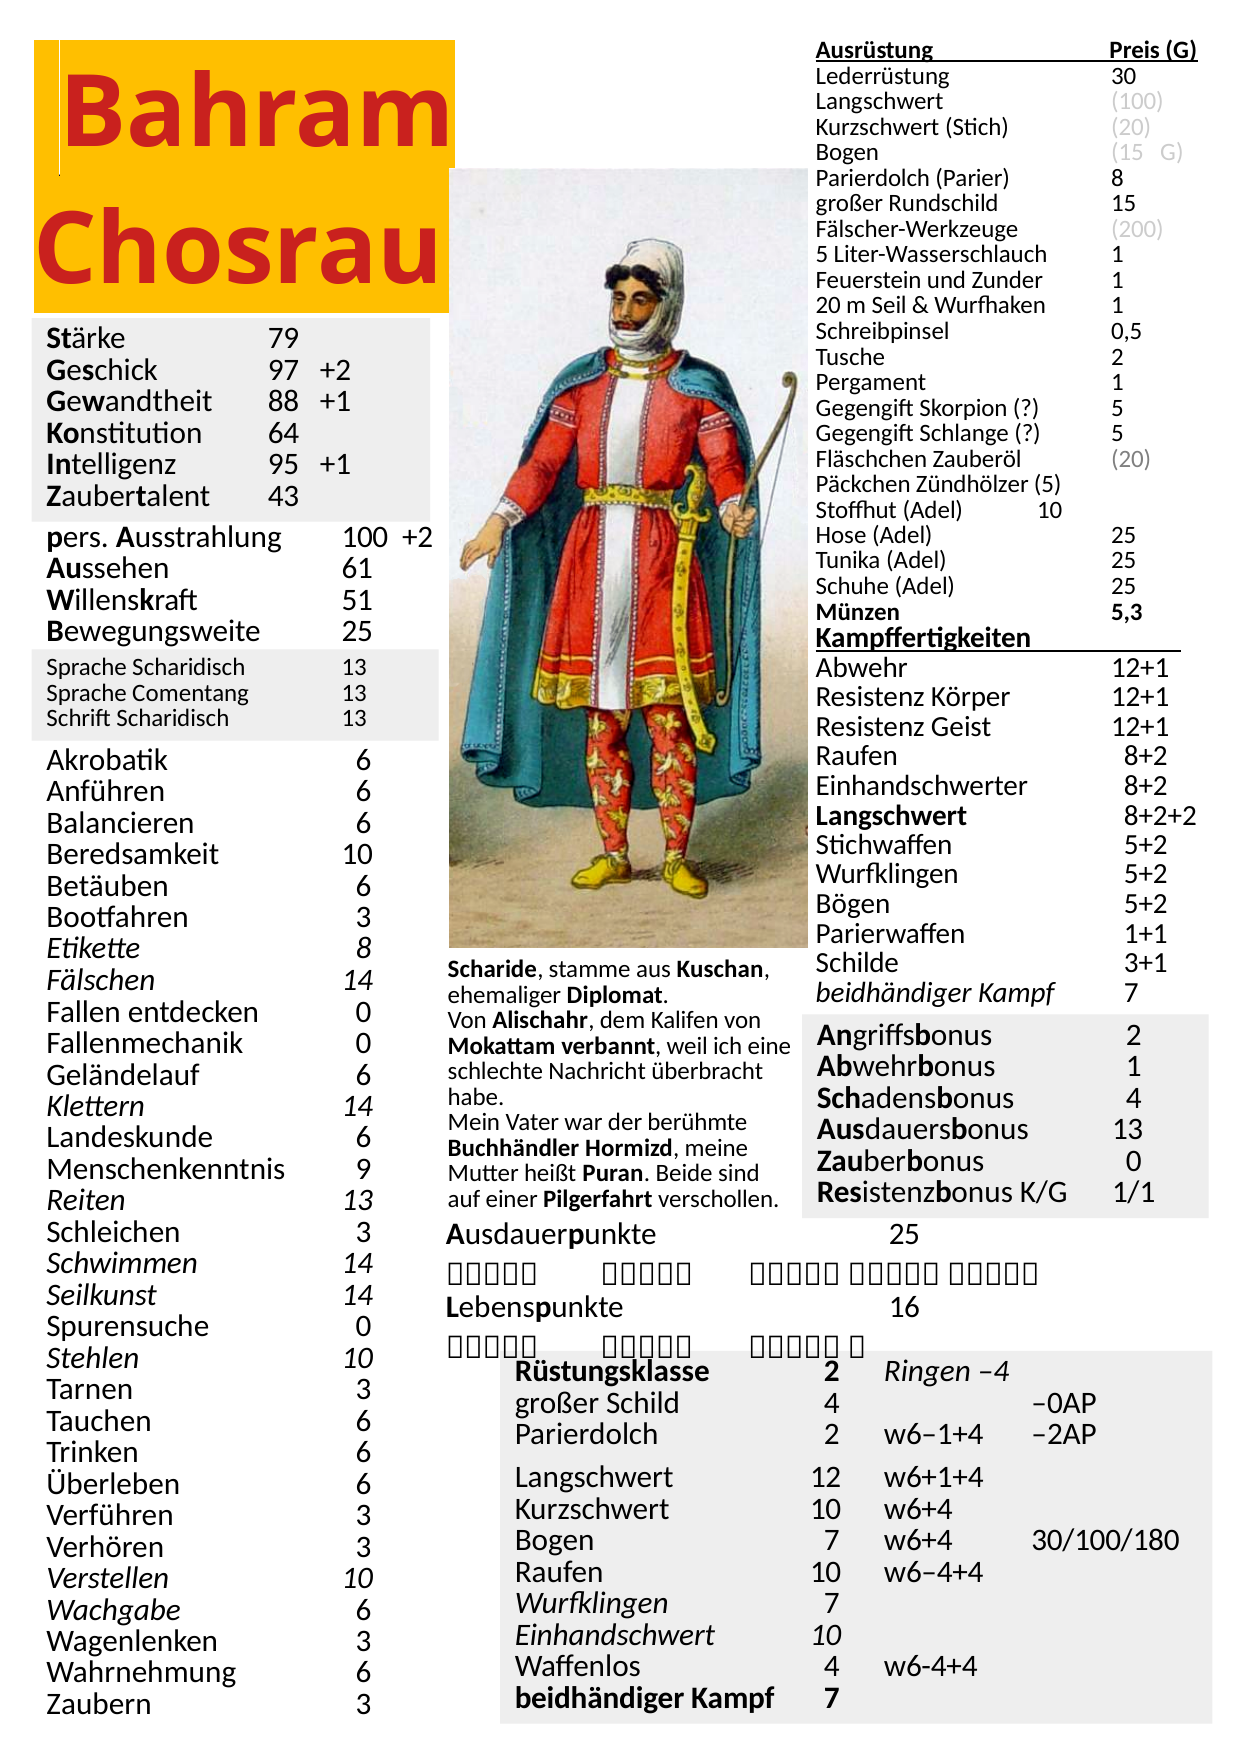

Bahram Chosrau
Ausrüstung Preis (G)
Lederrüstung			30
Langschwert	 		(100)
Kurzschwert (Stich)		(20)
Bogen				(15 G)
Parierdolch (Parier)		8
großer Rundschild		15
Fälscher-Werkzeuge		(200)
5 Liter-Wasserschlauch	1
Feuerstein und Zunder	1
20 m Seil & Wurfhaken	1
Schreibpinsel			0,5
Tusche				2
Pergament			1
Gegengift Skorpion (?)	5
Gegengift Schlange (?)	5
Fläschchen Zauberöl 	(20)
Päckchen Zündhölzer (5)
Stoffhut (Adel)		10
Hose (Adel)			25
Tunika (Adel)			25
Schuhe (Adel)			25
Münzen			5,3
Mittelschicht, 1,74 m, 69 kg,
22 Jahre, Rechtshänder,
Ortskenntnis Kuschan/Städte
Grad 3 	Erfahrungsschatz 300
		Schicksalsgunst	1
		Göttliche Gnade	1
Stärke		79
Geschick		97 +2
Gewandtheit	88 +1
Konstitution	64
Intelligenz		95 +1
Zaubertalent	43
pers. Ausstrahlung	100 +2
Aussehen			61
Willenskraft		51
Bewegungsweite		25
Kampffertigkeiten
Abwehr			12+1
Resistenz Körper		12+1
Resistenz Geist		12+1
Raufen			 8+2
Einhandschwerter		 8+2
Langschwert		 8+2+2
Stichwaffen			 5+2
Wurfklingen			 5+2
Bögen			 5+2
Parierwaffen		 1+1
Schilde			 3+1
beidhändiger Kampf	 7
Sprache Scharidisch		13
Sprache Comentang		13
Schrift Scharidisch		13
Akrobatik			 6
Anführen			 6
Balancieren		 6
Beredsamkeit		10
Betäuben			 6
Bootfahren			 3
Etikette			 8
Fälschen			14
Fallen entdecken		 0
Fallenmechanik		 0
Geländelauf		 6
Klettern			14
Landeskunde		 6
Menschenkenntnis	 9
Reiten			13
Schleichen			 3
Schwimmen		14
Seilkunst			14
Spurensuche		 0
Stehlen			10
Tarnen			 3
Tauchen			 6
Trinken			 6
Überleben			 6
Verführen			 3
Verhören			 3
Verstellen			10
Wachgabe			 6
Wagenlenken		 3
Wahrnehmung		 6
Zaubern			 3
Scharide, stamme aus Kuschan,
ehemaliger Diplomat.
Von Alischahr, dem Kalifen von
Mokattam verbannt, weil ich eine
schlechte Nachricht überbracht
habe.
Mein Vater war der berühmte
Buchhändler Hormizd, meine
Mutter heißt Puran. Beide sind
auf einer Pilgerfahrt verschollen.
Angriffsbonus		 2
Abwehrbonus		 1
Schadensbonus		 4
Ausdauersbonus		13
Zauberbonus		 0
Resistenzbonus K/G	1/1
Ausdauerpunkte				25
Lebenspunkte				16
Rüstungsklasse	 	 2	Ringen –4
großer Schild		 4			–0AP
Parierdolch			 2	w6–1+4	–2AP
Langschwert		12	w6+1+4
Kurzschwert		10	w6+4
Bogen			 7	w6+4		30/100/180
Raufen			10	w6–4+4
Wurfklingen	 	 7
Einhandschwert	 	10
Waffenlos		 	 4	w6-4+4
beidhändiger Kampf	 7